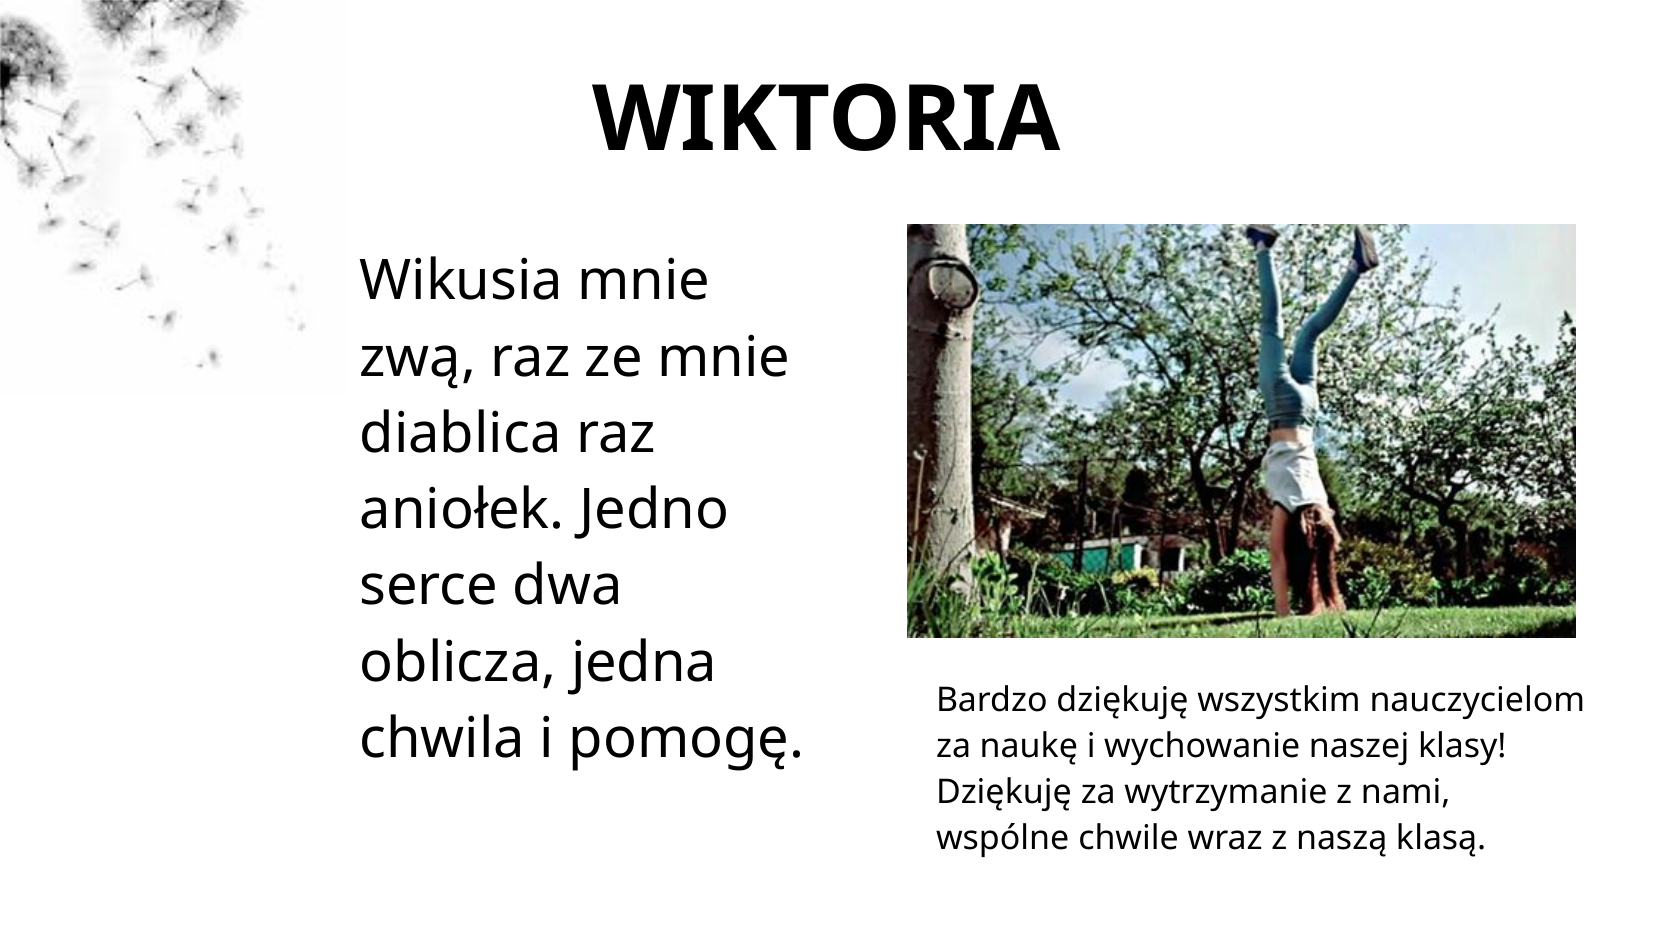

# WIKTORIA
Wikusia mnie zwą, raz ze mnie diablica raz aniołek. Jedno serce dwa oblicza, jedna chwila i pomogę.
Bardzo dziękuję wszystkim nauczycielom za naukę i wychowanie naszej klasy! Dziękuję za wytrzymanie z nami, wspólne chwile wraz z naszą klasą.